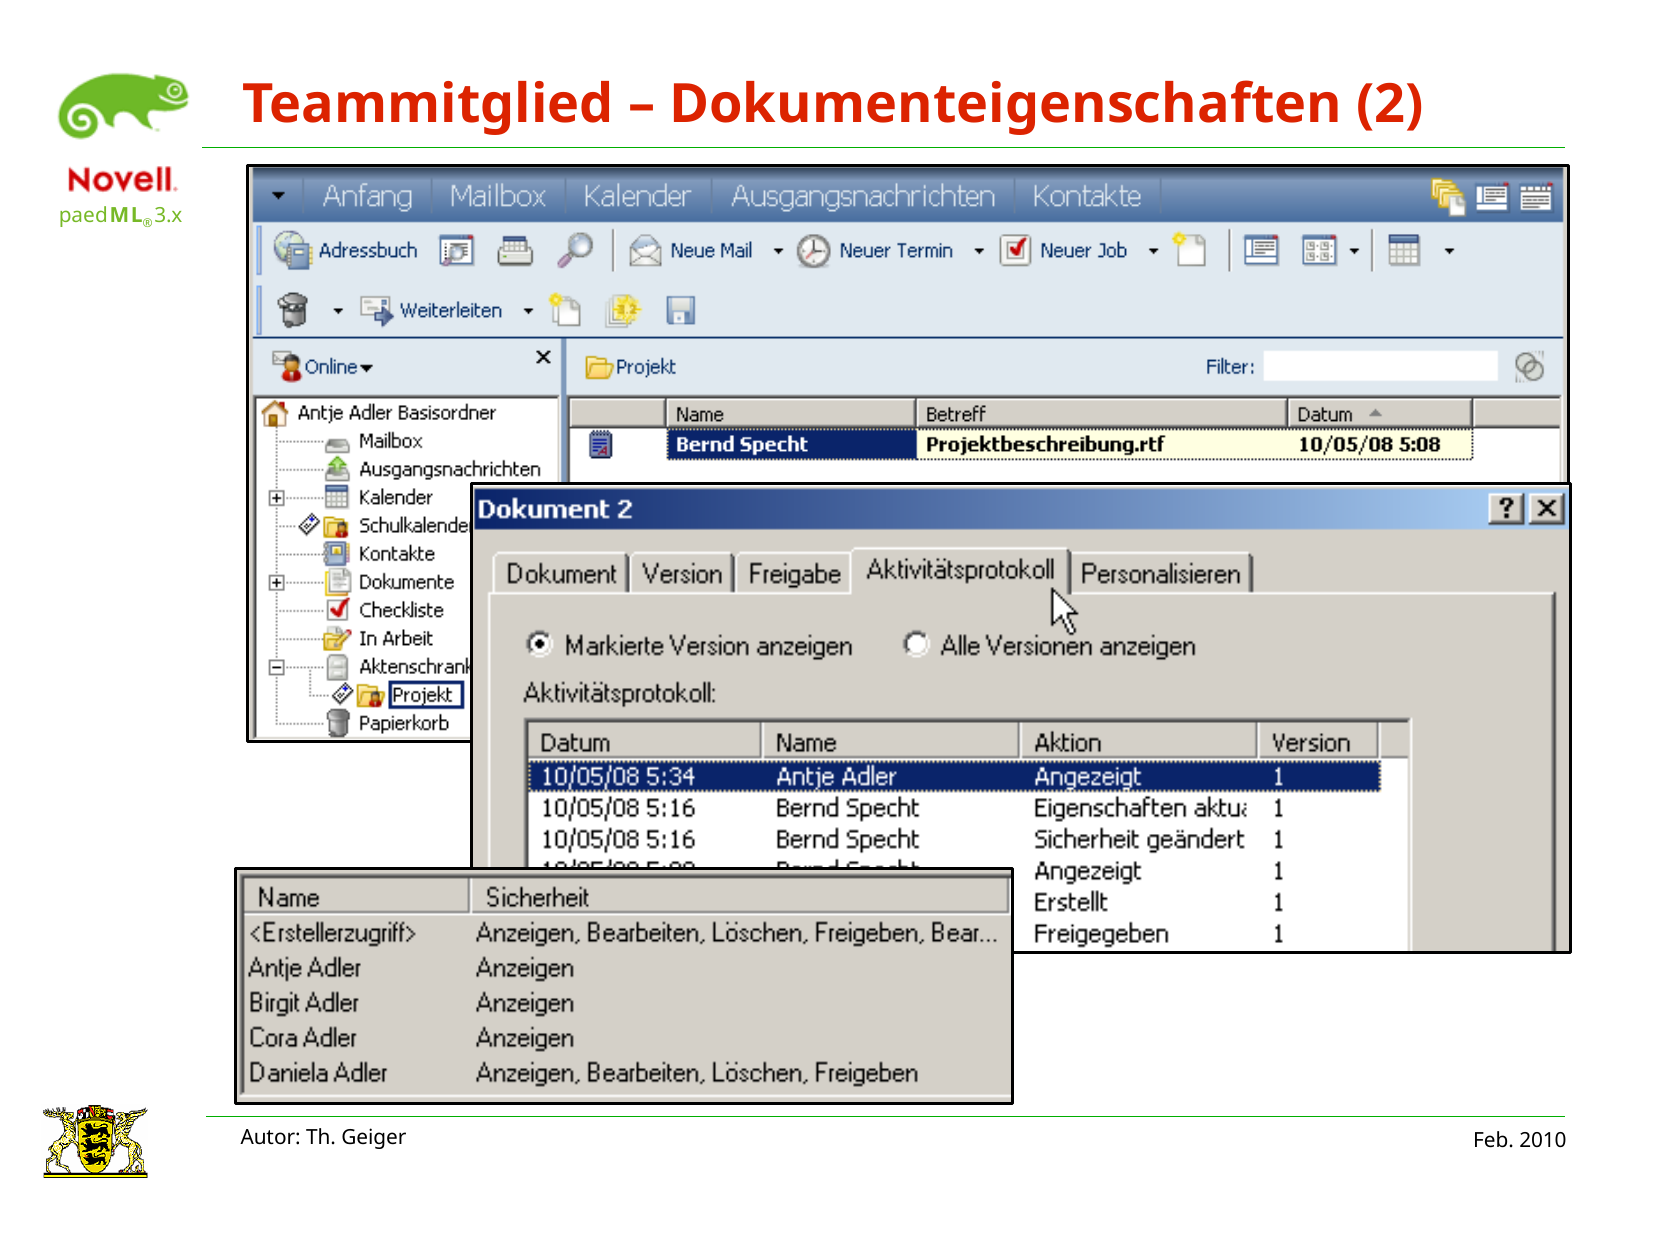

# Teammitglied – Dokumenteigenschaften (2)
Autor: Th. Geiger
Feb. 2010